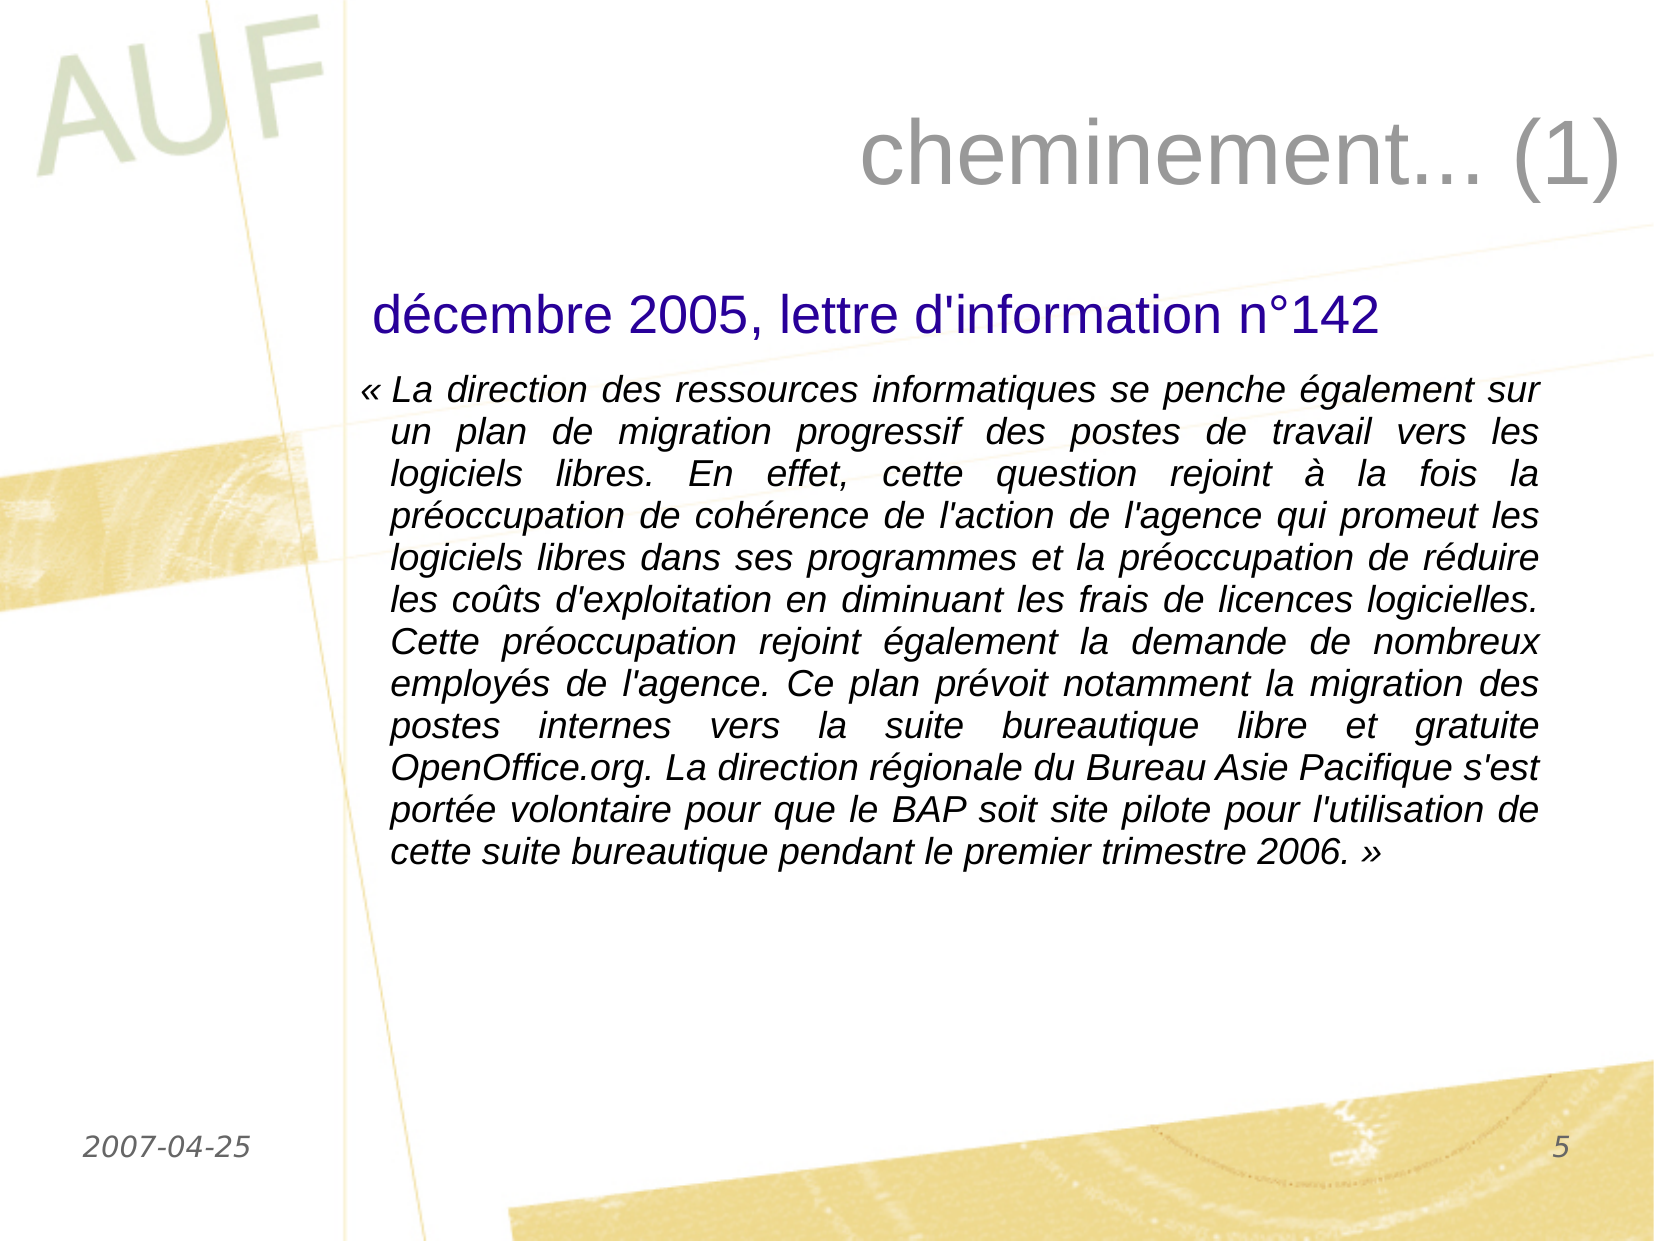

# cheminement... (1)
décembre 2005, lettre d'information n°142
« La direction des ressources informatiques se penche également sur un plan de migration progressif des postes de travail vers les logiciels libres. En effet, cette question rejoint à la fois la préoccupation de cohérence de l'action de l'agence qui promeut les logiciels libres dans ses programmes et la préoccupation de réduire les coûts d'exploitation en diminuant les frais de licences logicielles. Cette préoccupation rejoint également la demande de nombreux employés de l'agence. Ce plan prévoit notamment la migration des postes internes vers la suite bureautique libre et gratuite OpenOffice.org. La direction régionale du Bureau Asie Pacifique s'est portée volontaire pour que le BAP soit site pilote pour l'utilisation de cette suite bureautique pendant le premier trimestre 2006. »
2007-04-25
5